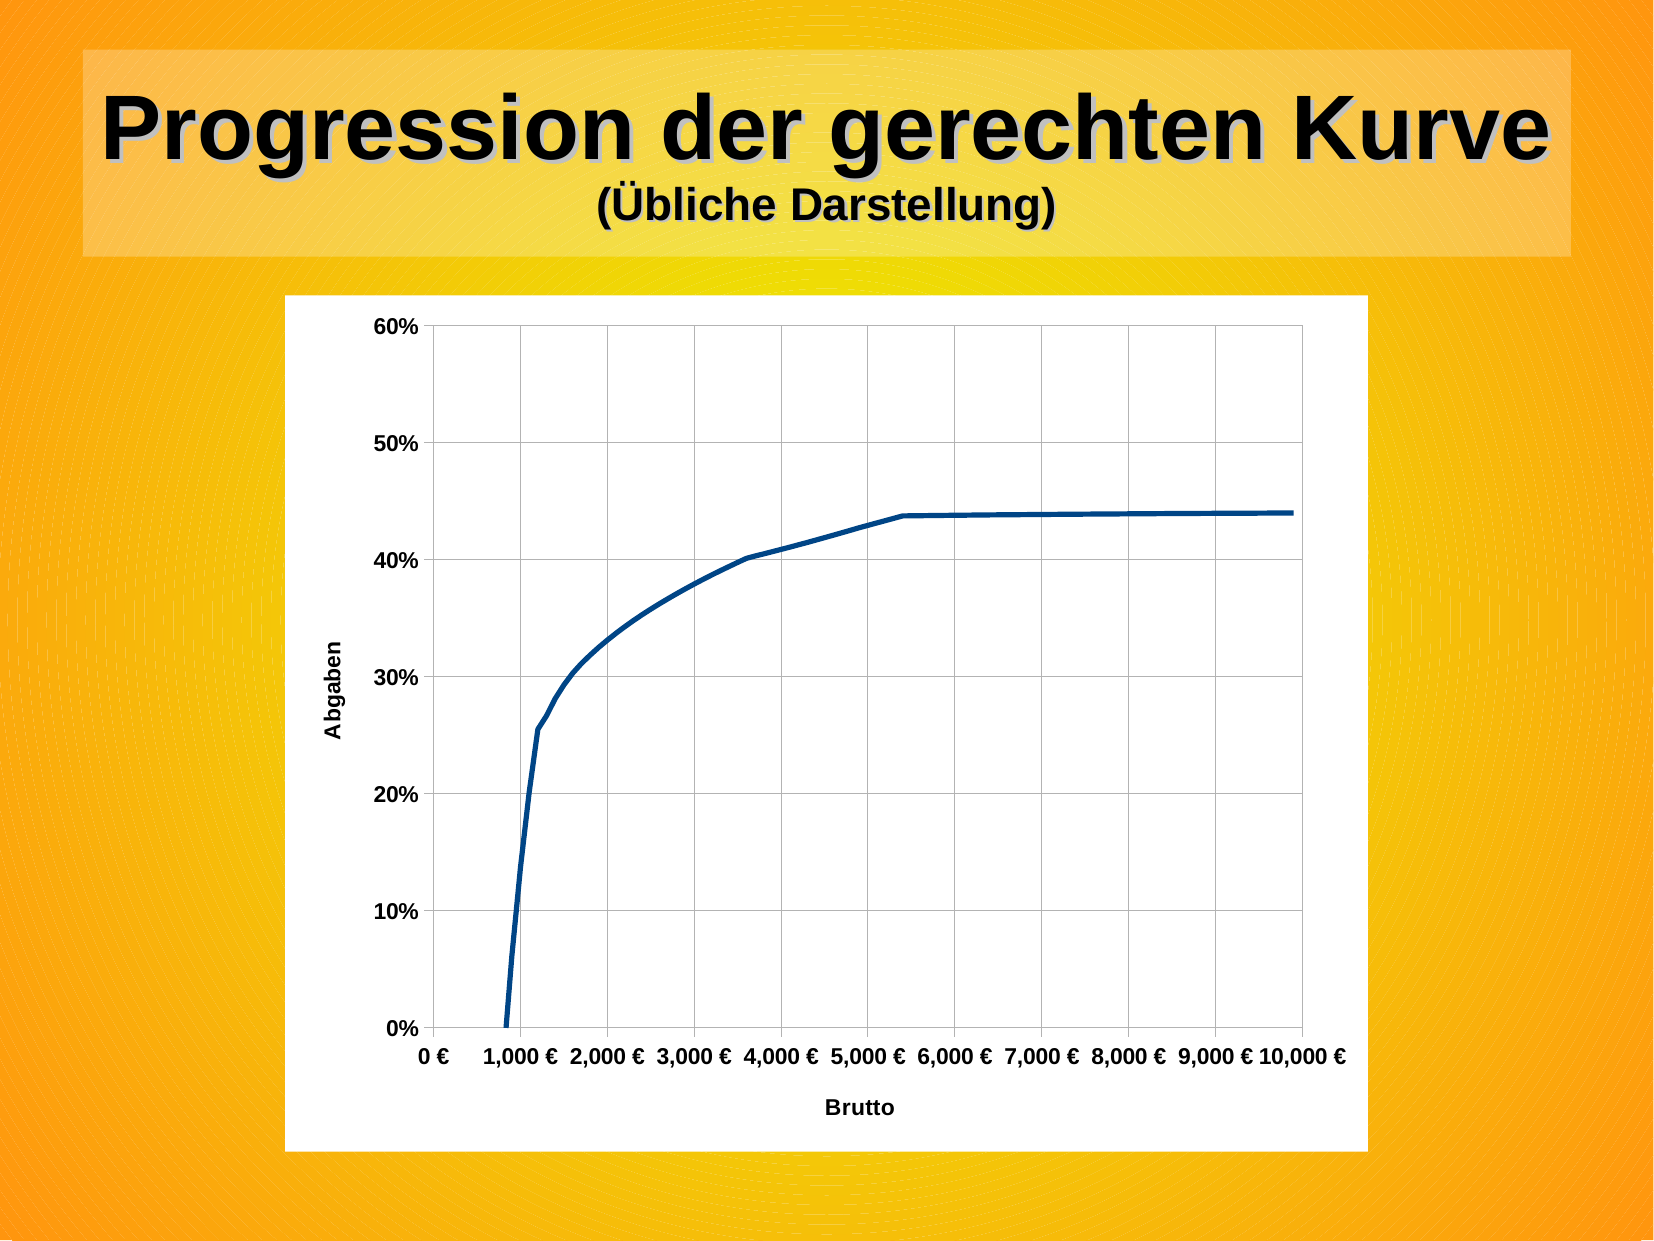

# Progression der gerechten Kurve (Übliche Darstellung)
### Chart
| Category | Heute |
|---|---|